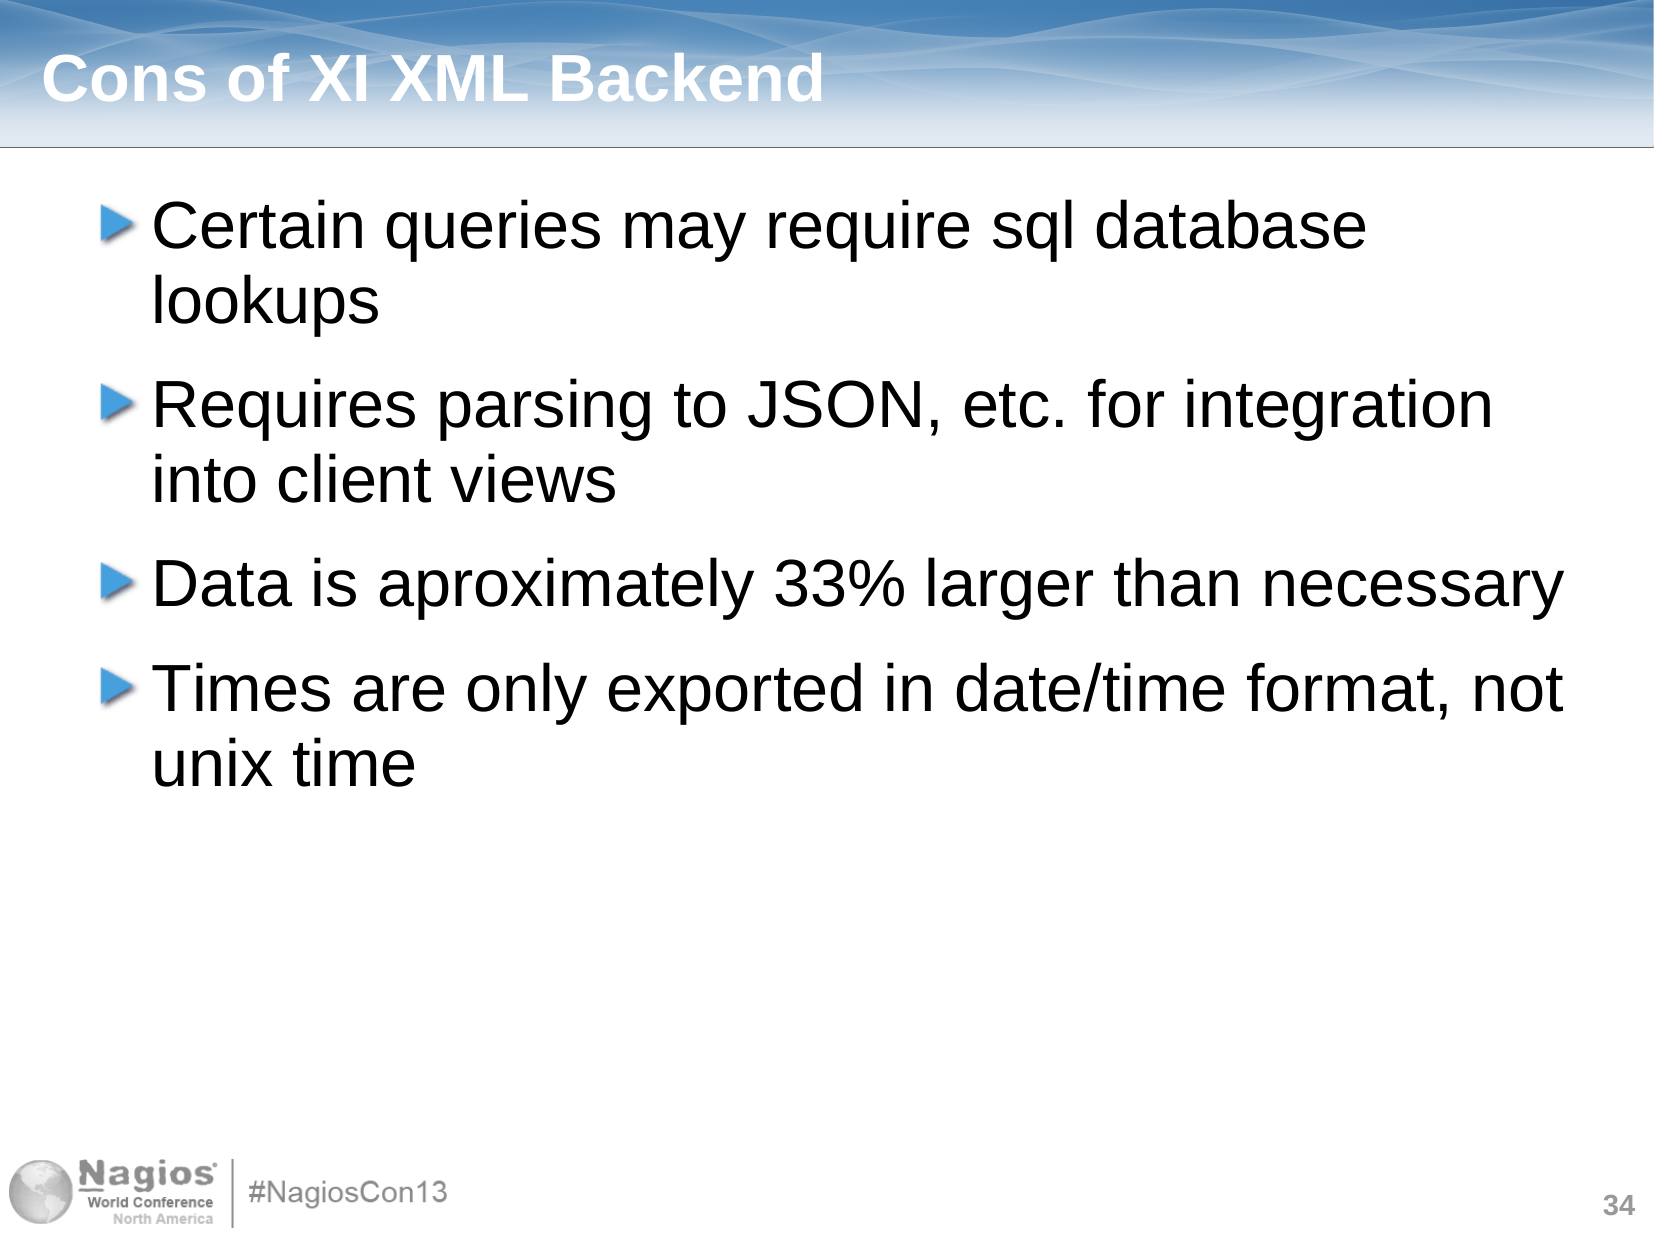

# Cons of XI XML Backend
Certain queries may require sql database lookups
Requires parsing to JSON, etc. for integration into client views
Data is aproximately 33% larger than necessary
Times are only exported in date/time format, not unix time
34